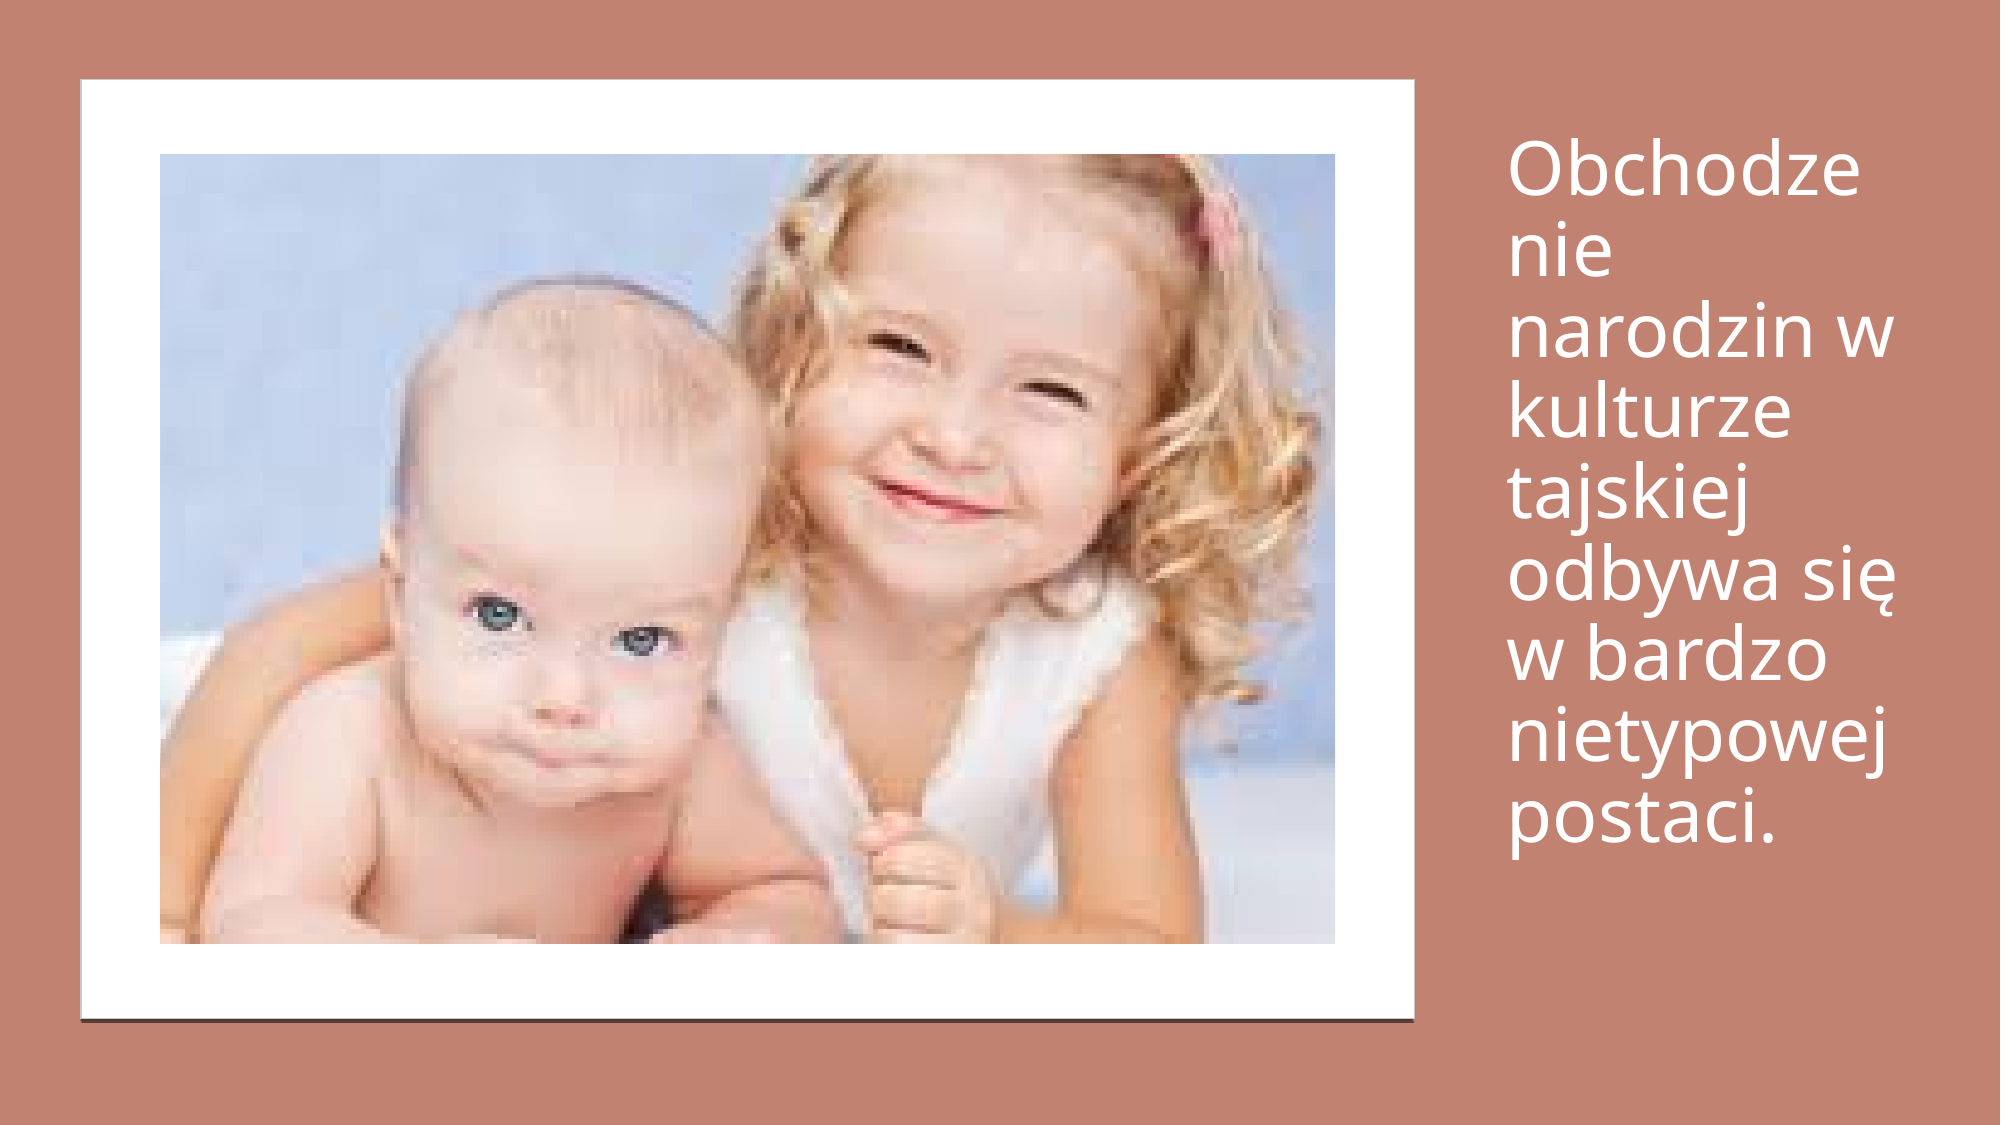

# Obchodzenie narodzin w kulturze tajskiej odbywa się w bardzo nietypowej postaci.